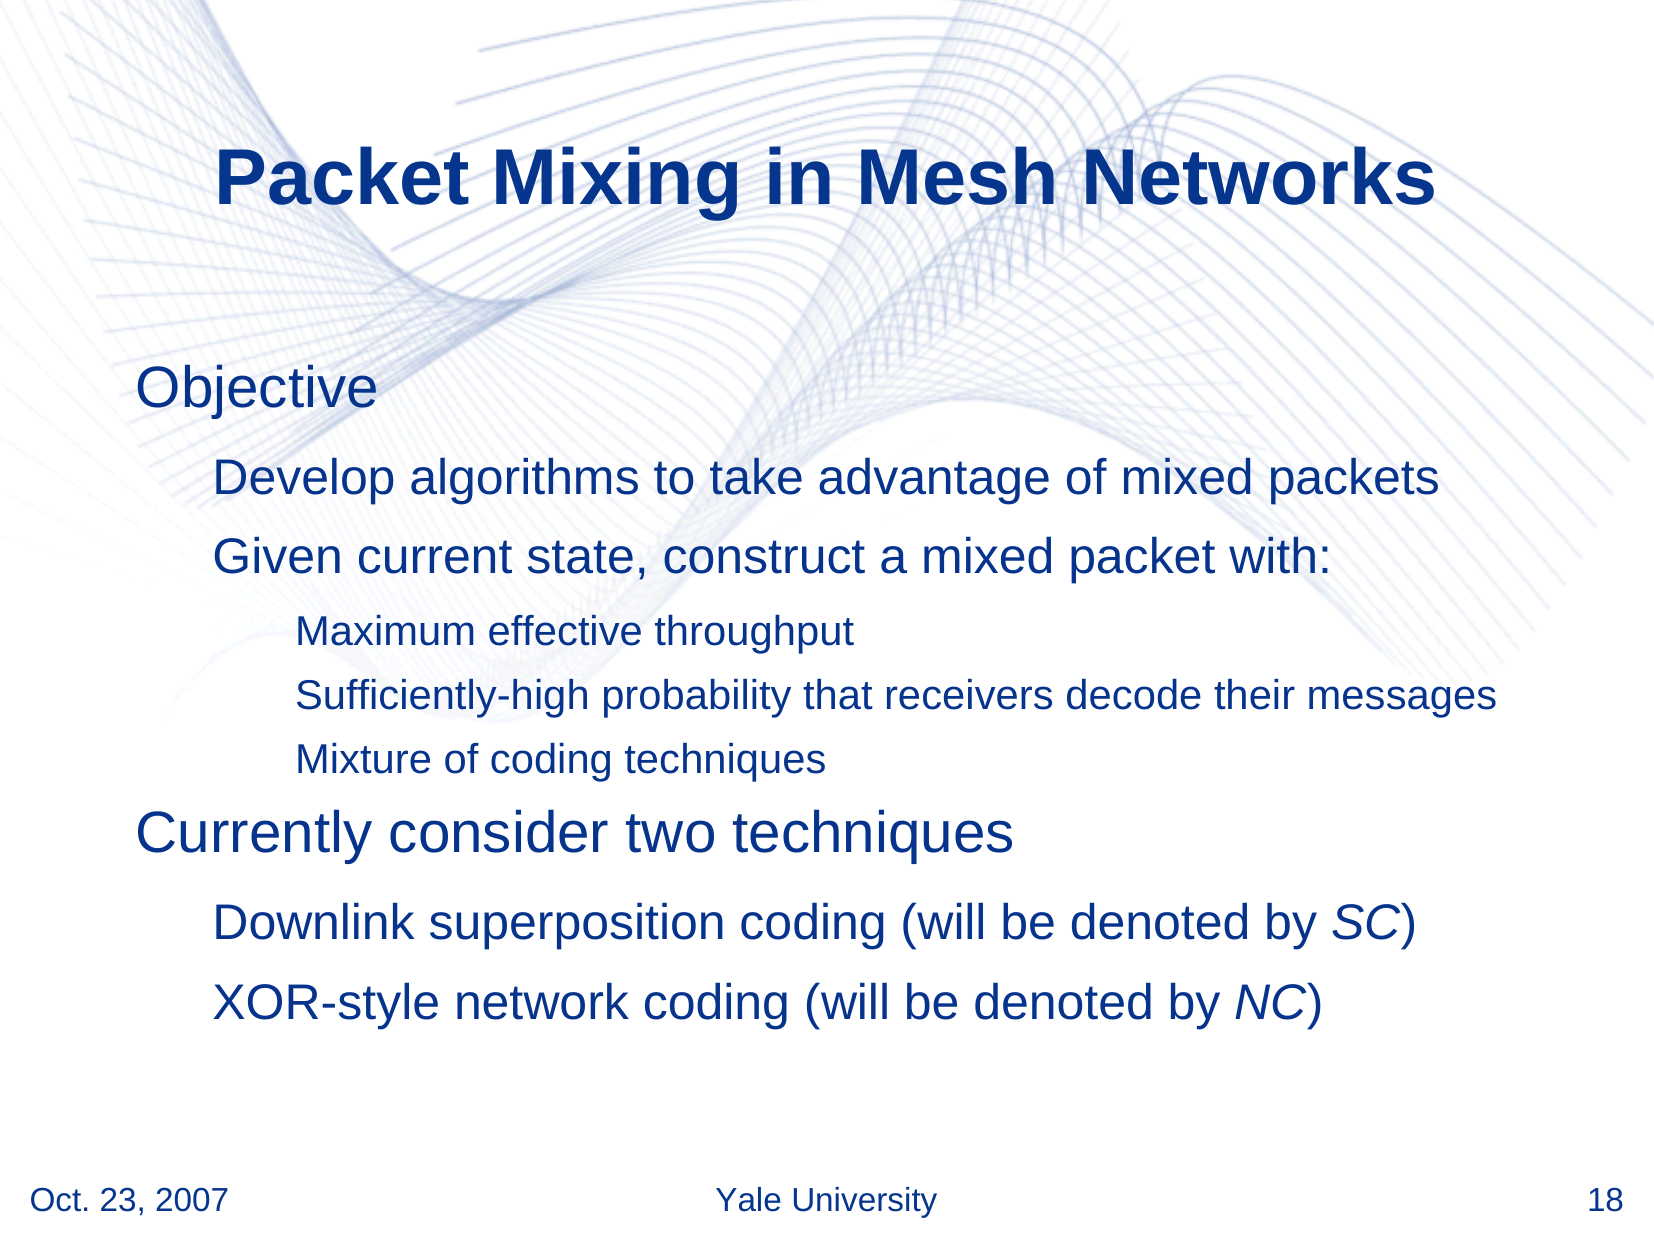

# Packet Mixing in Mesh Networks
Objective
Develop algorithms to take advantage of mixed packets
Given current state, construct a mixed packet with:
Maximum effective throughput
Sufficiently-high probability that receivers decode their messages
Mixture of coding techniques
Currently consider two techniques
Downlink superposition coding (will be denoted by SC)
XOR-style network coding (will be denoted by NC)
Oct. 23, 2007
Yale University
18